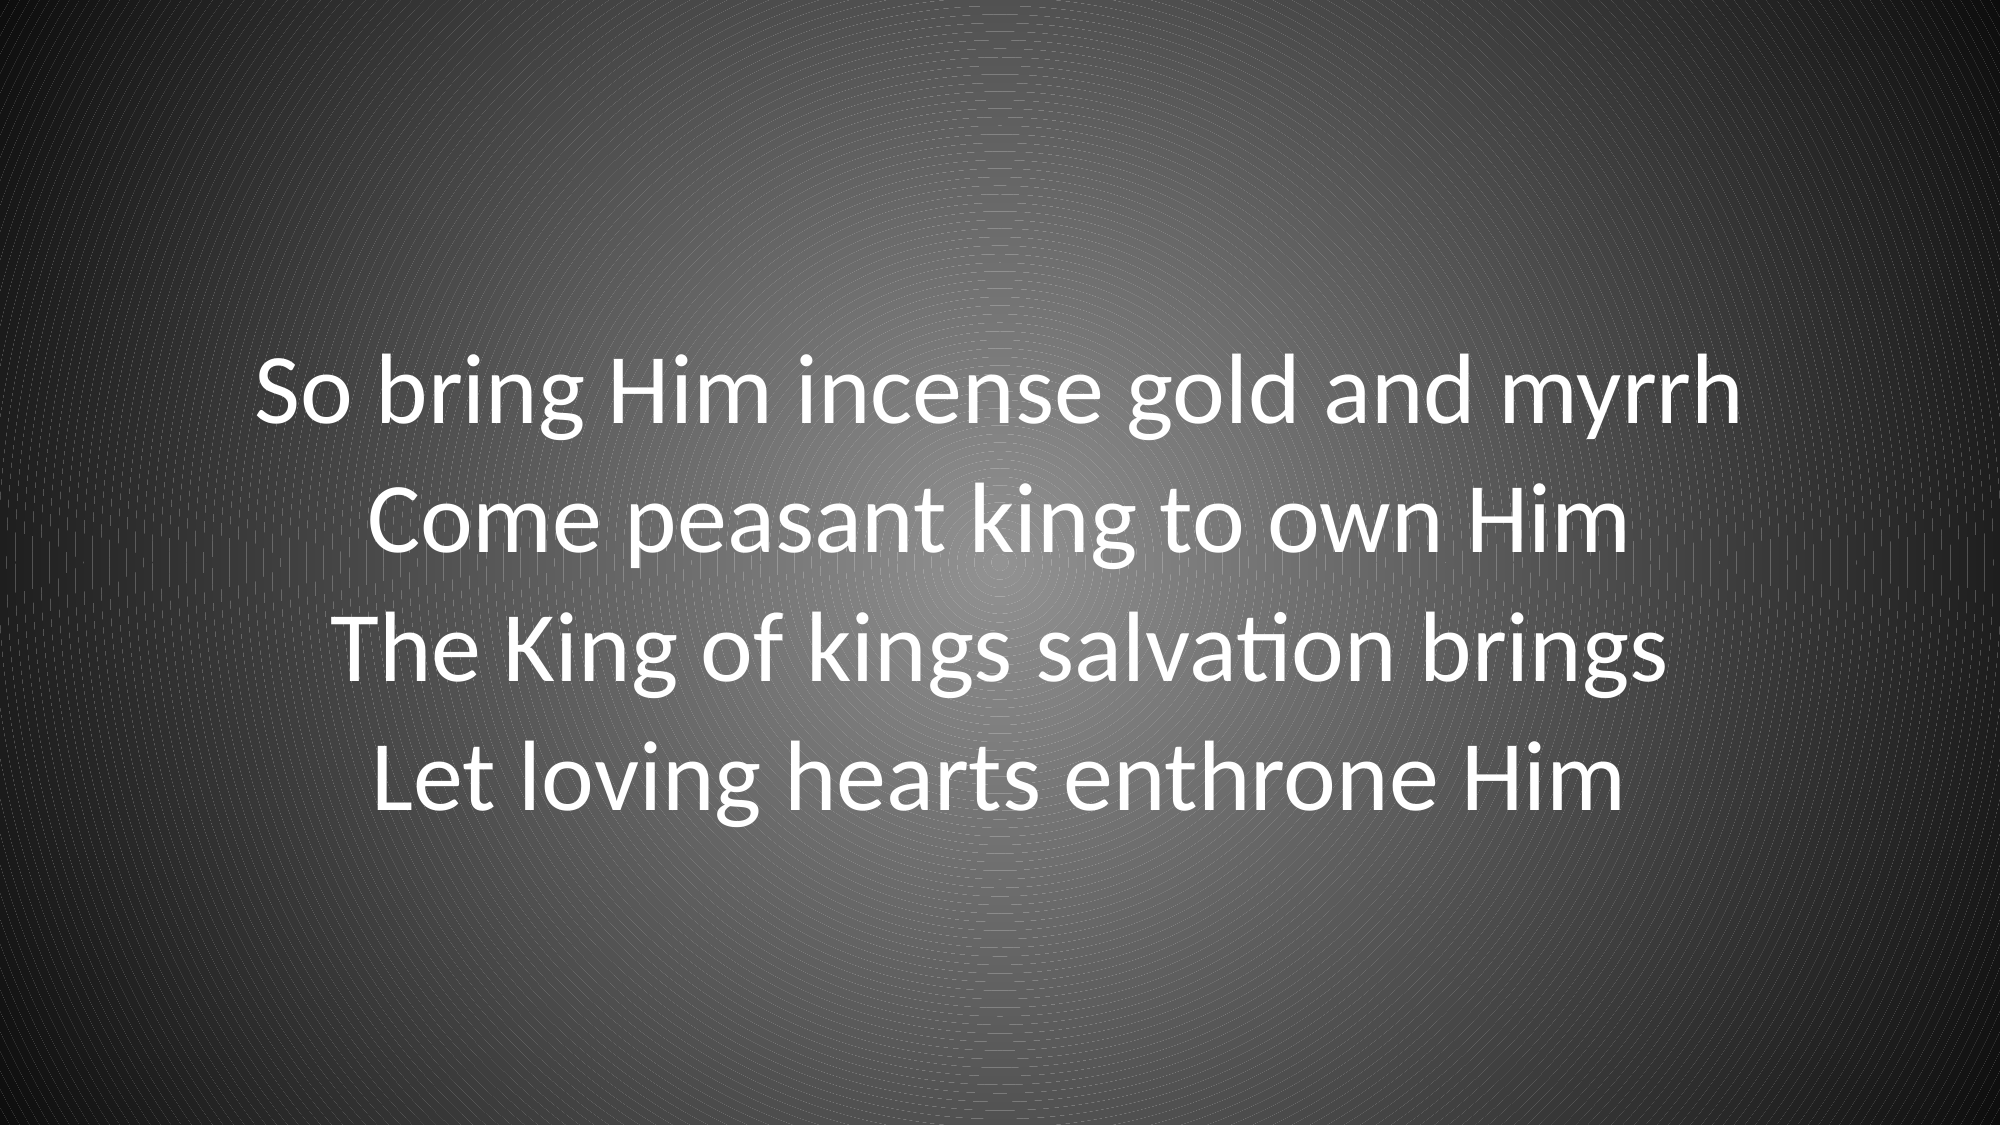

So bring Him incense gold and myrrh
Come peasant king to own Him
The King of kings salvation brings
Let loving hearts enthrone Him